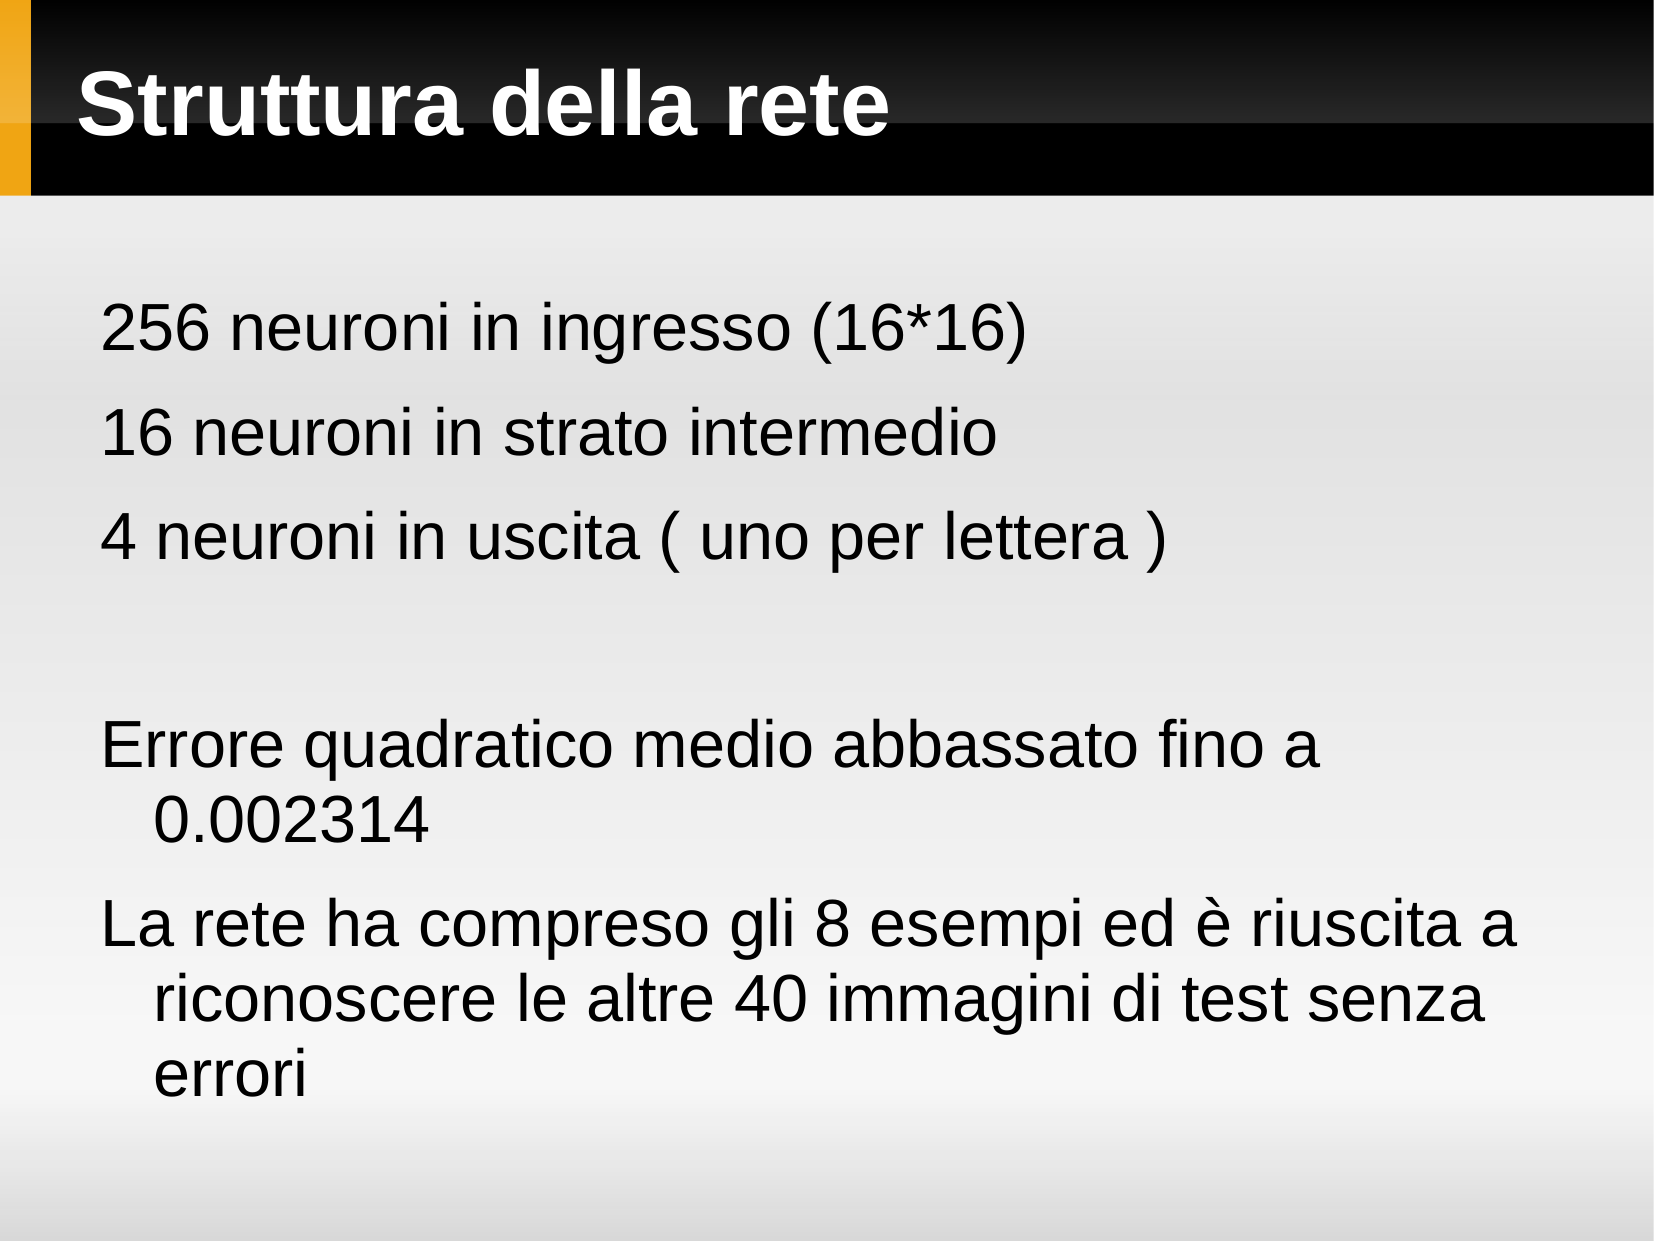

# Struttura della rete
256 neuroni in ingresso (16*16)
16 neuroni in strato intermedio
4 neuroni in uscita ( uno per lettera )
Errore quadratico medio abbassato fino a 0.002314
La rete ha compreso gli 8 esempi ed è riuscita a riconoscere le altre 40 immagini di test senza errori